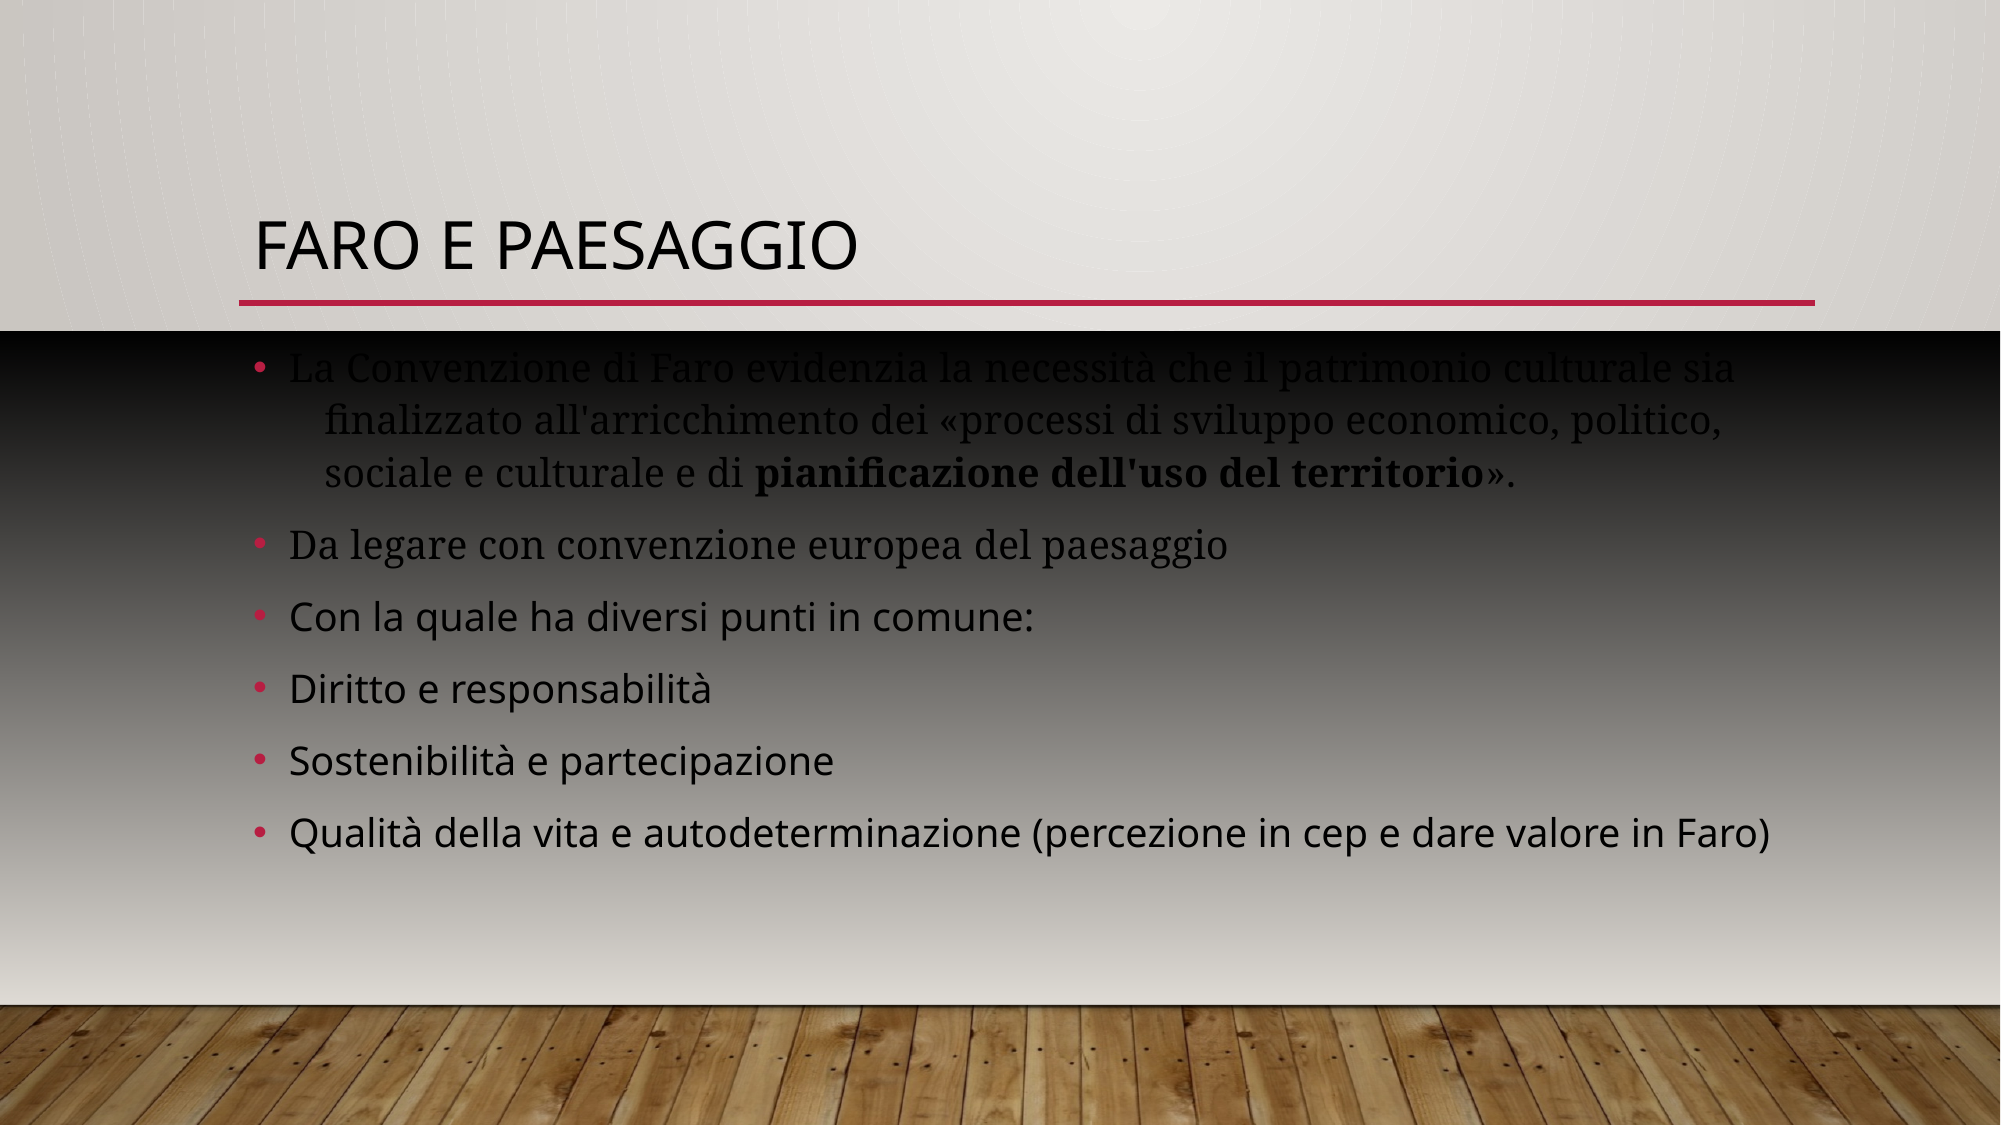

# Faro e Paesaggio
La Convenzione di Faro evidenzia la necessità che il patrimonio culturale sia finalizzato all'arricchimento dei «processi di sviluppo economico, politico, sociale e culturale e di pianificazione dell'uso del territorio».
Da legare con convenzione europea del paesaggio
Con la quale ha diversi punti in comune:
Diritto e responsabilità
Sostenibilità e partecipazione
Qualità della vita e autodeterminazione (percezione in cep e dare valore in Faro)